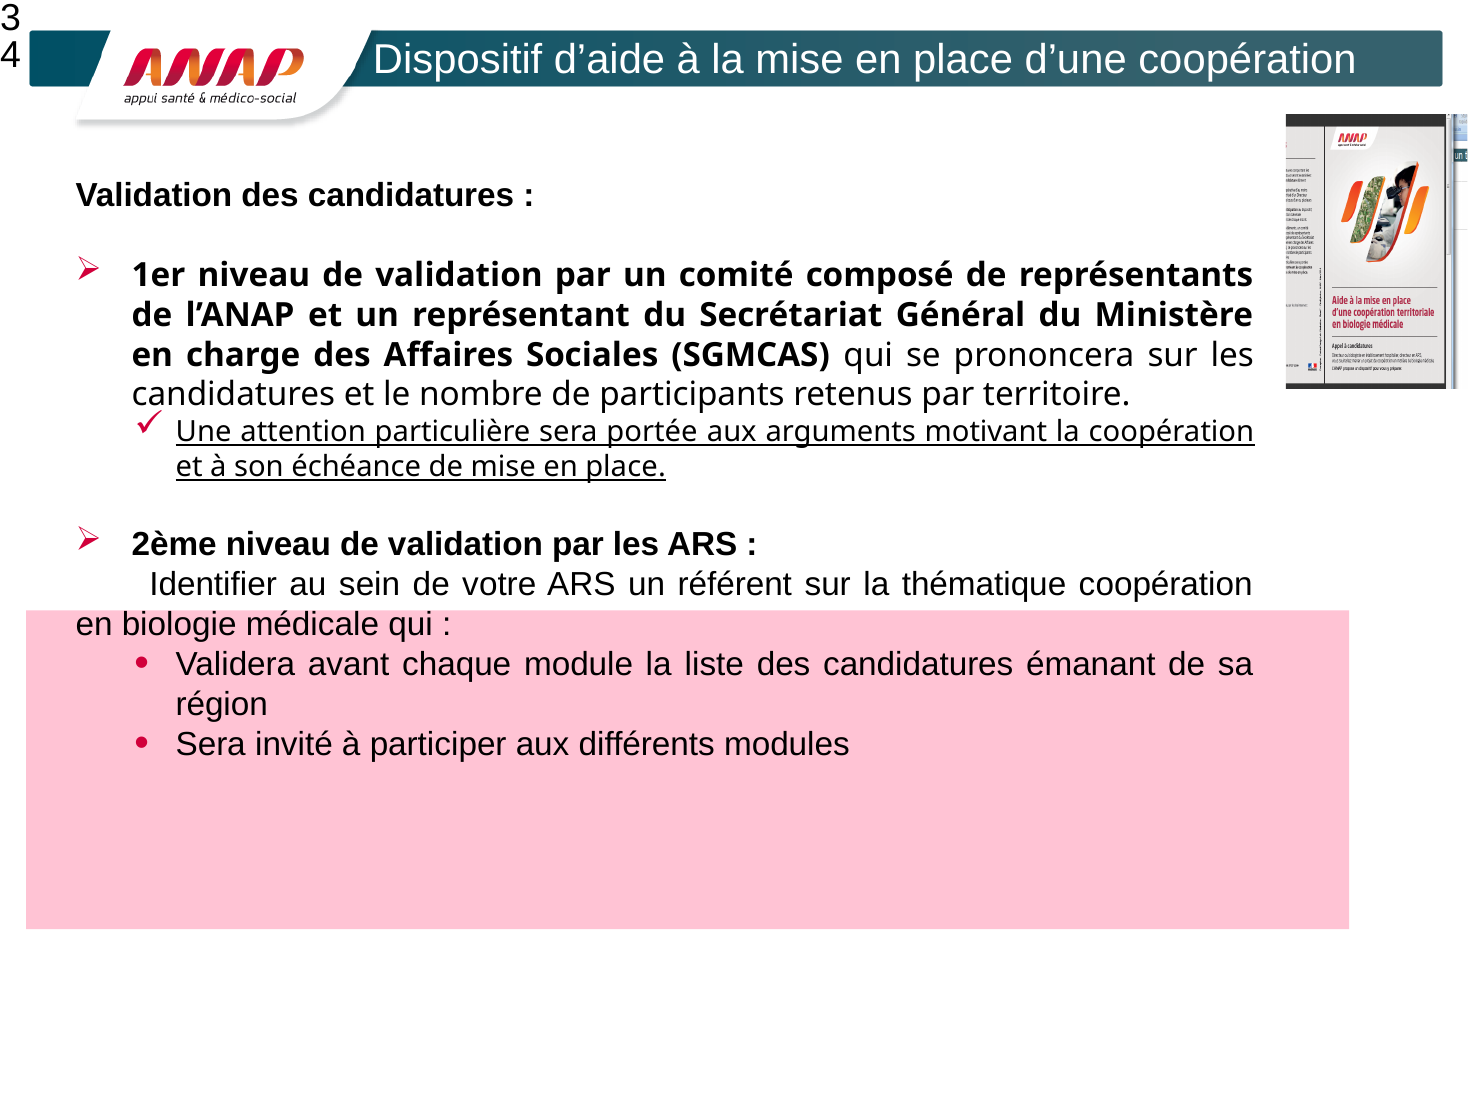

# Dispositif d’aide à la mise en place d’une coopération
Validation des candidatures :
1er niveau de validation par un comité composé de représentants de l’ANAP et un représentant du Secrétariat Général du Ministère en charge des Affaires Sociales (SGMCAS) qui se prononcera sur les candidatures et le nombre de participants retenus par territoire.
Une attention particulière sera portée aux arguments motivant la coopération et à son échéance de mise en place.
2ème niveau de validation par les ARS :
	Identifier au sein de votre ARS un référent sur la thématique coopération en biologie médicale qui :
Validera avant chaque module la liste des candidatures émanant de sa région
Sera invité à participer aux différents modules